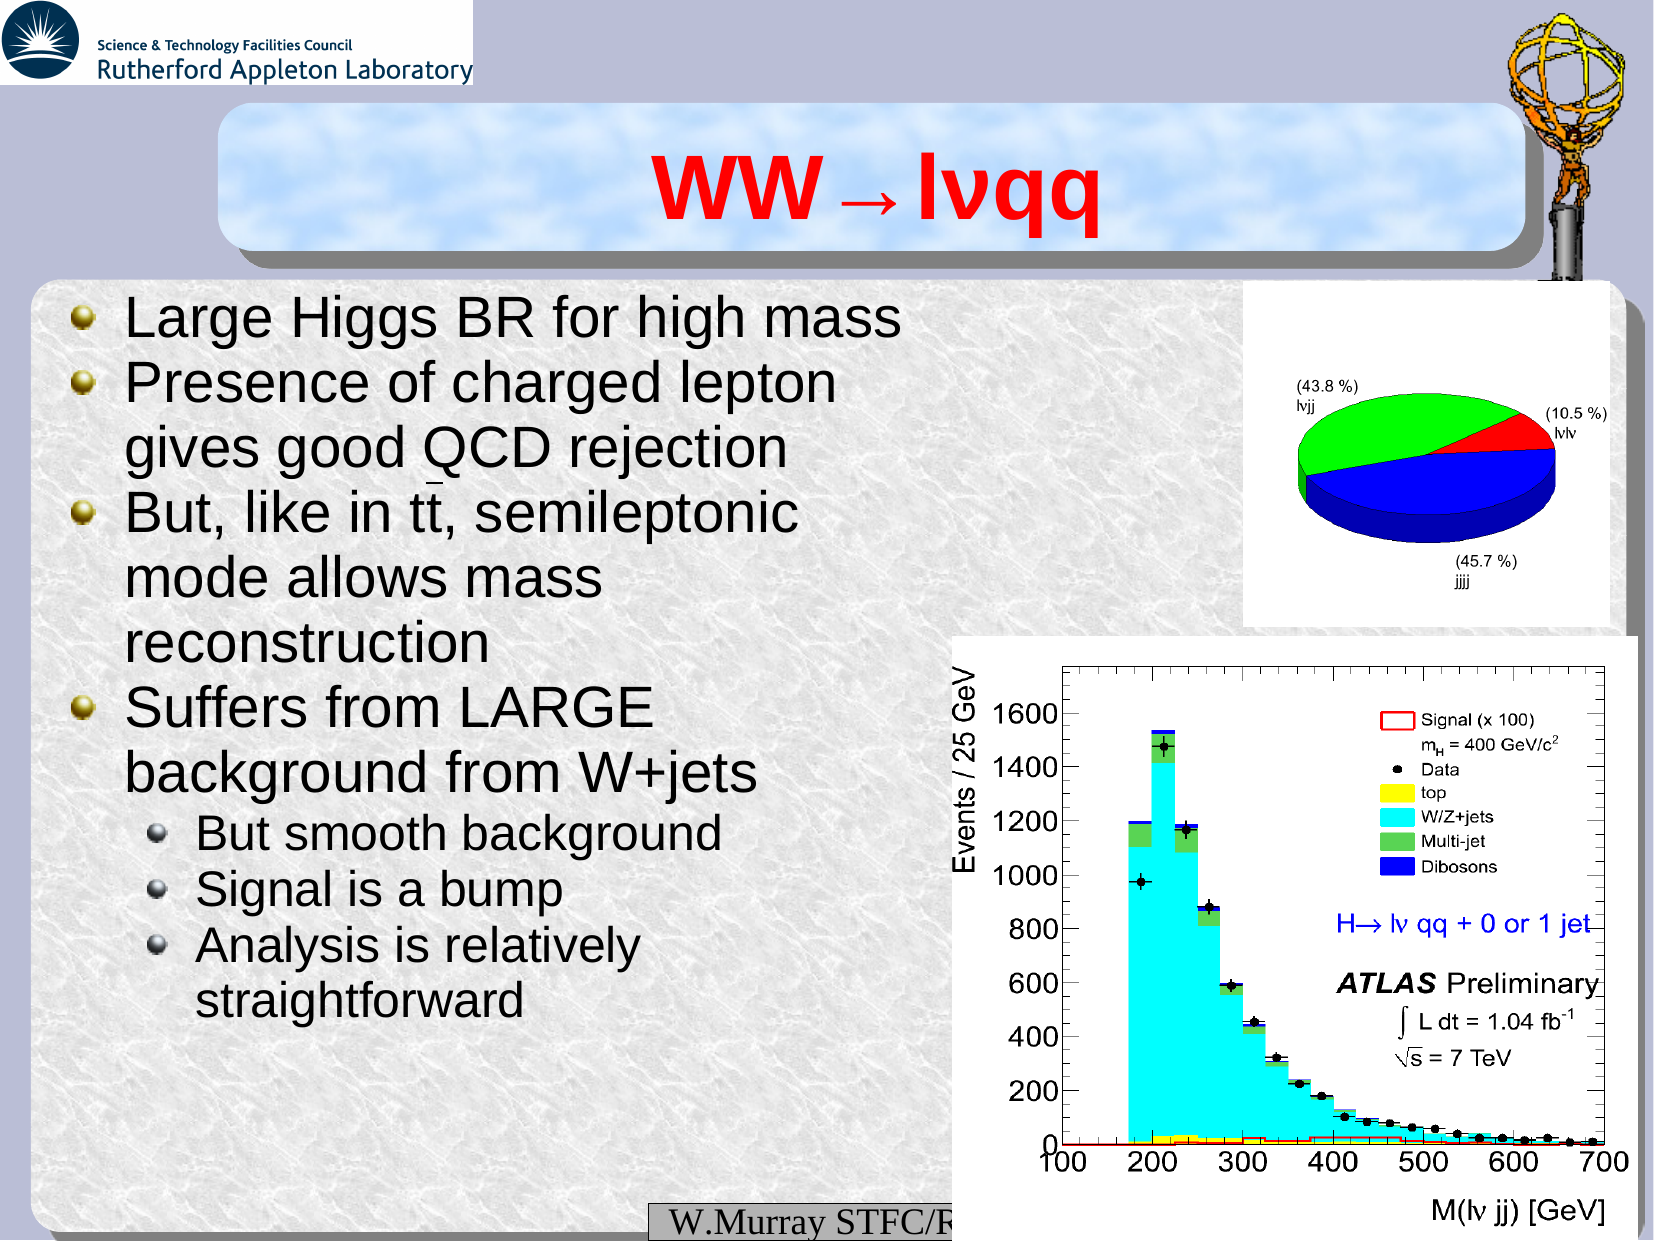

# WW→lνqq
Large Higgs BR for high mass
Presence of charged lepton gives good QCD rejection
But, like in tt, semileptonic mode allows mass reconstruction
Suffers from LARGE background from W+jets
But smooth background
Signal is a bump
Analysis is relatively straightforward